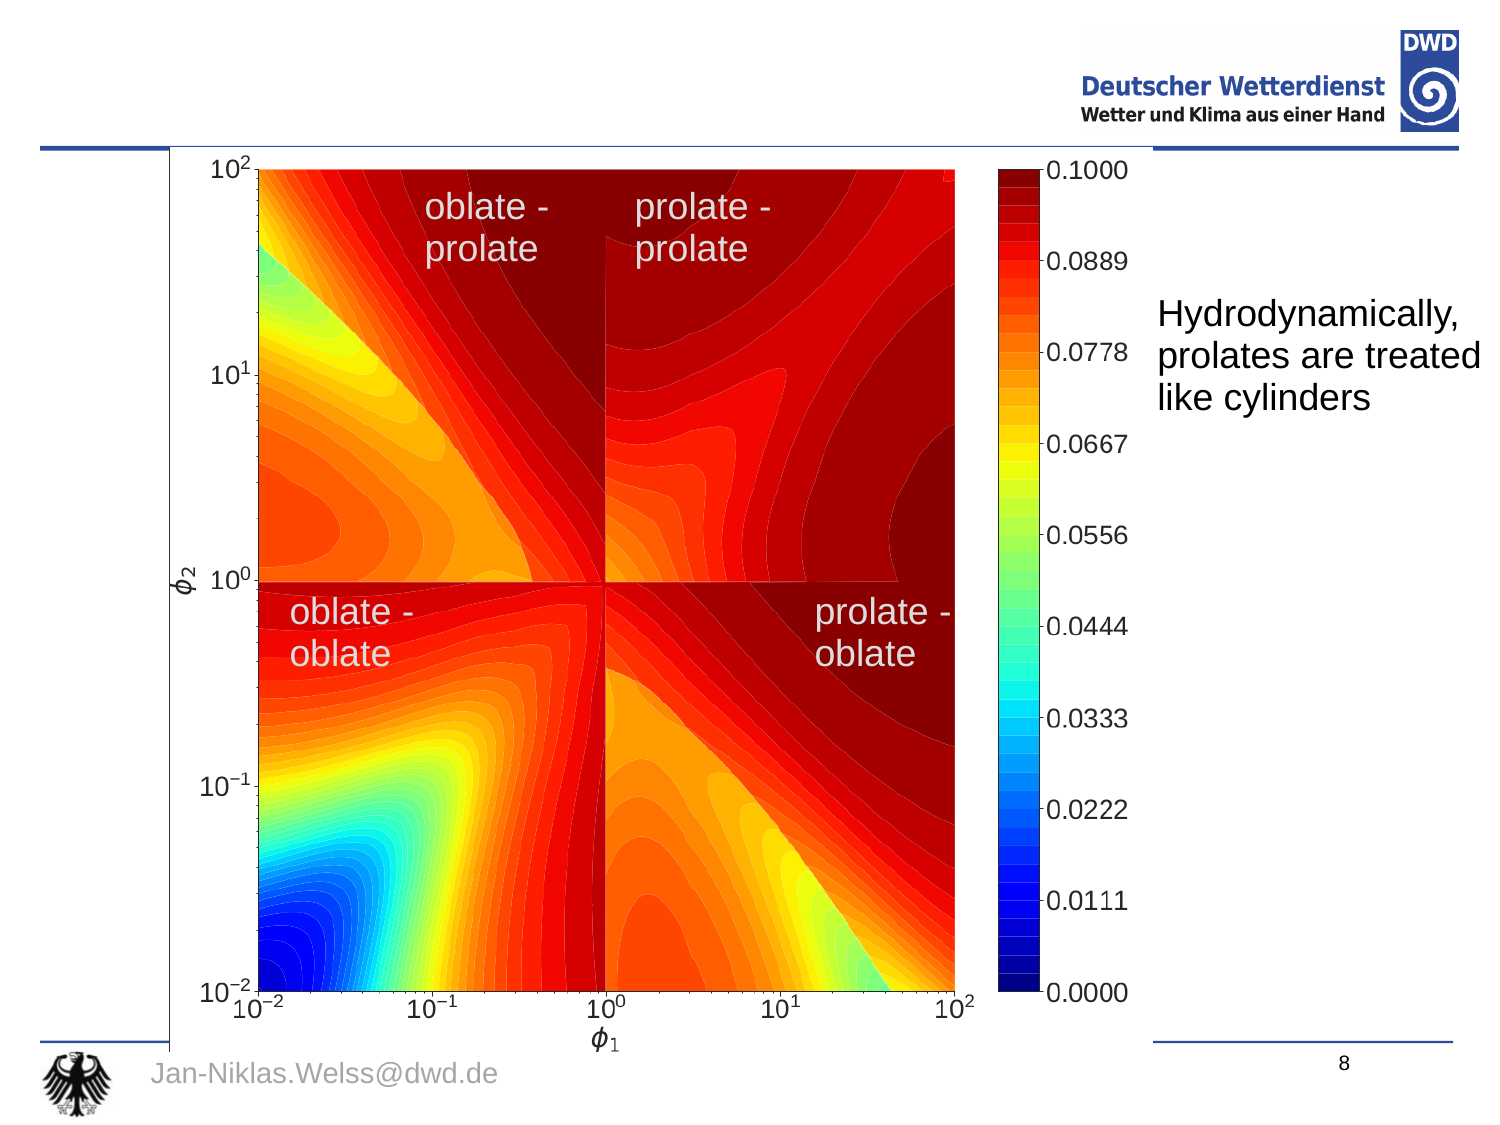

oblate -
prolate
prolate -prolate
Hydrodynamically, prolates are treated like cylinders
oblate -oblate
prolate -
oblate
8